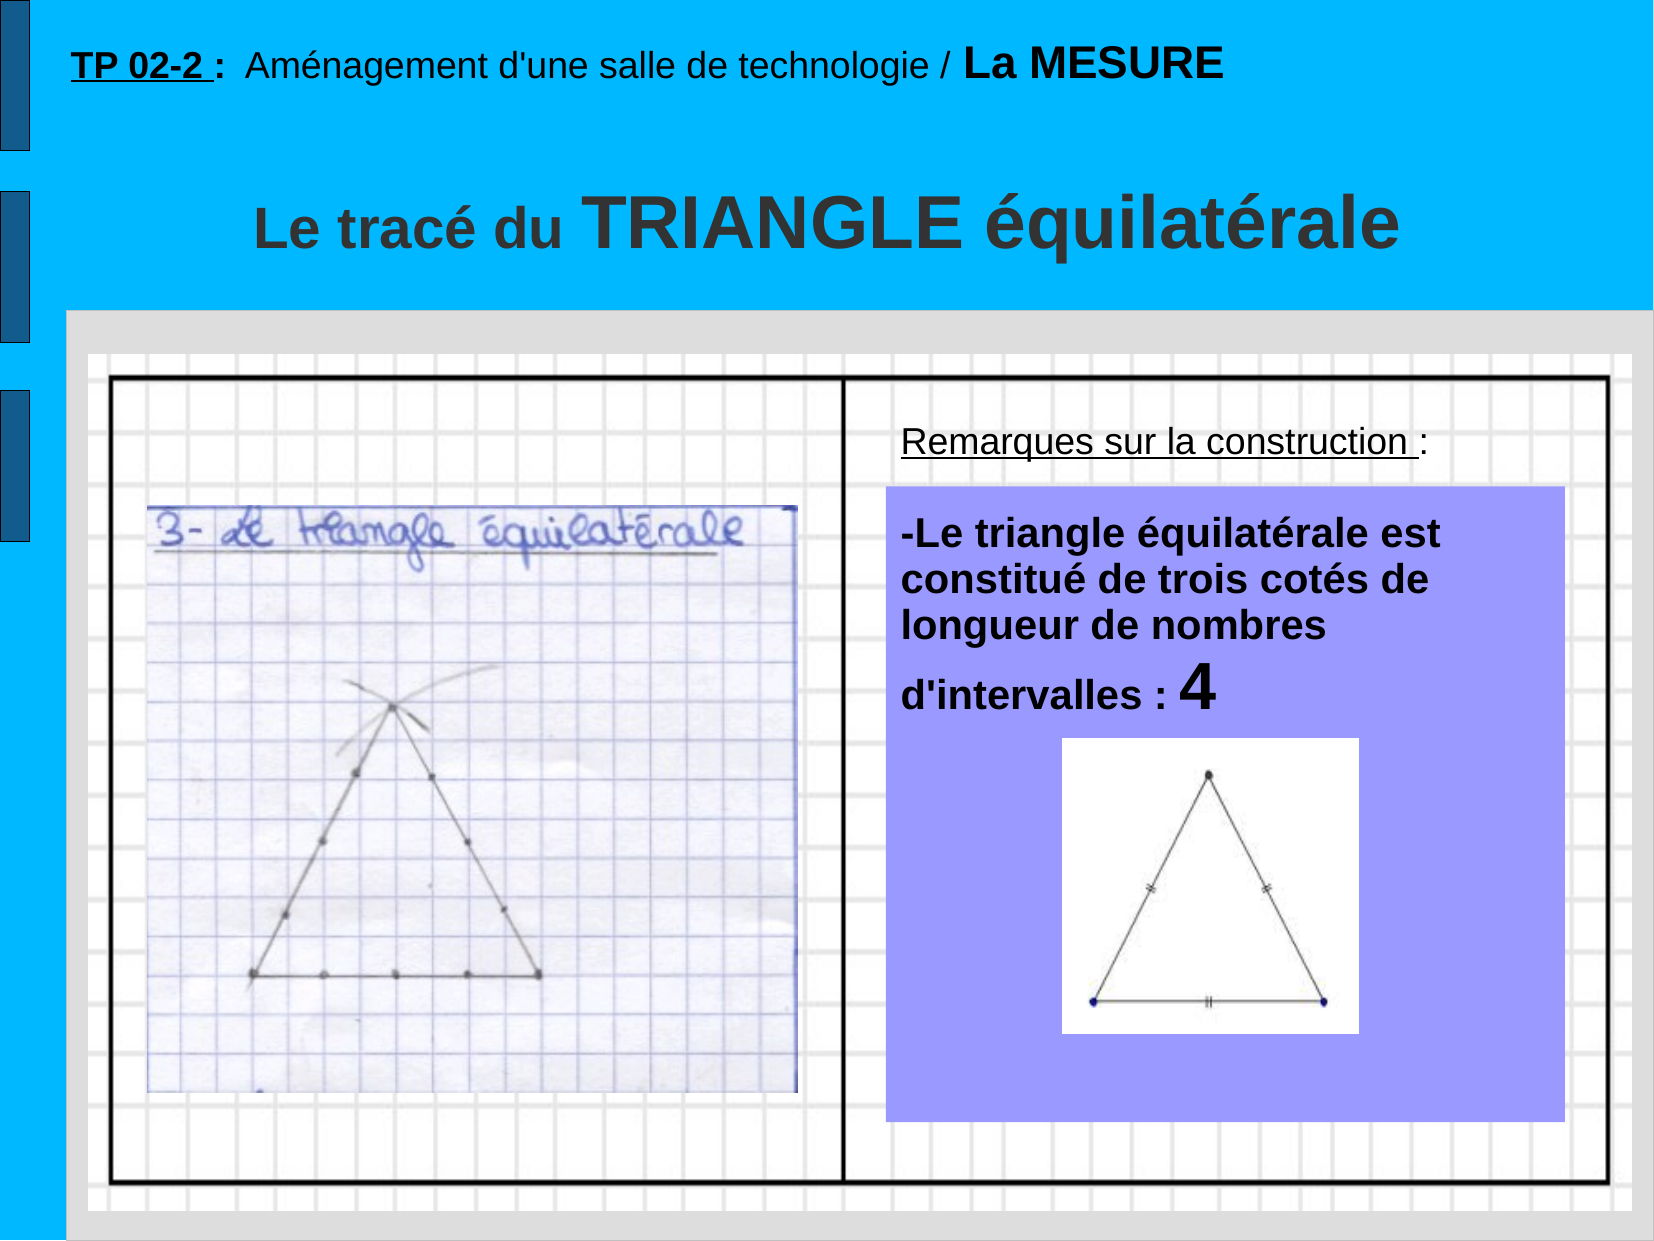

TP 02-2 : Aménagement d'une salle de technologie / La MESURE
# Le tracé du TRIANGLE équilatérale
Remarques sur la construction :
-Le triangle équilatérale est constitué de trois cotés de longueur de nombres d'intervalles : 4